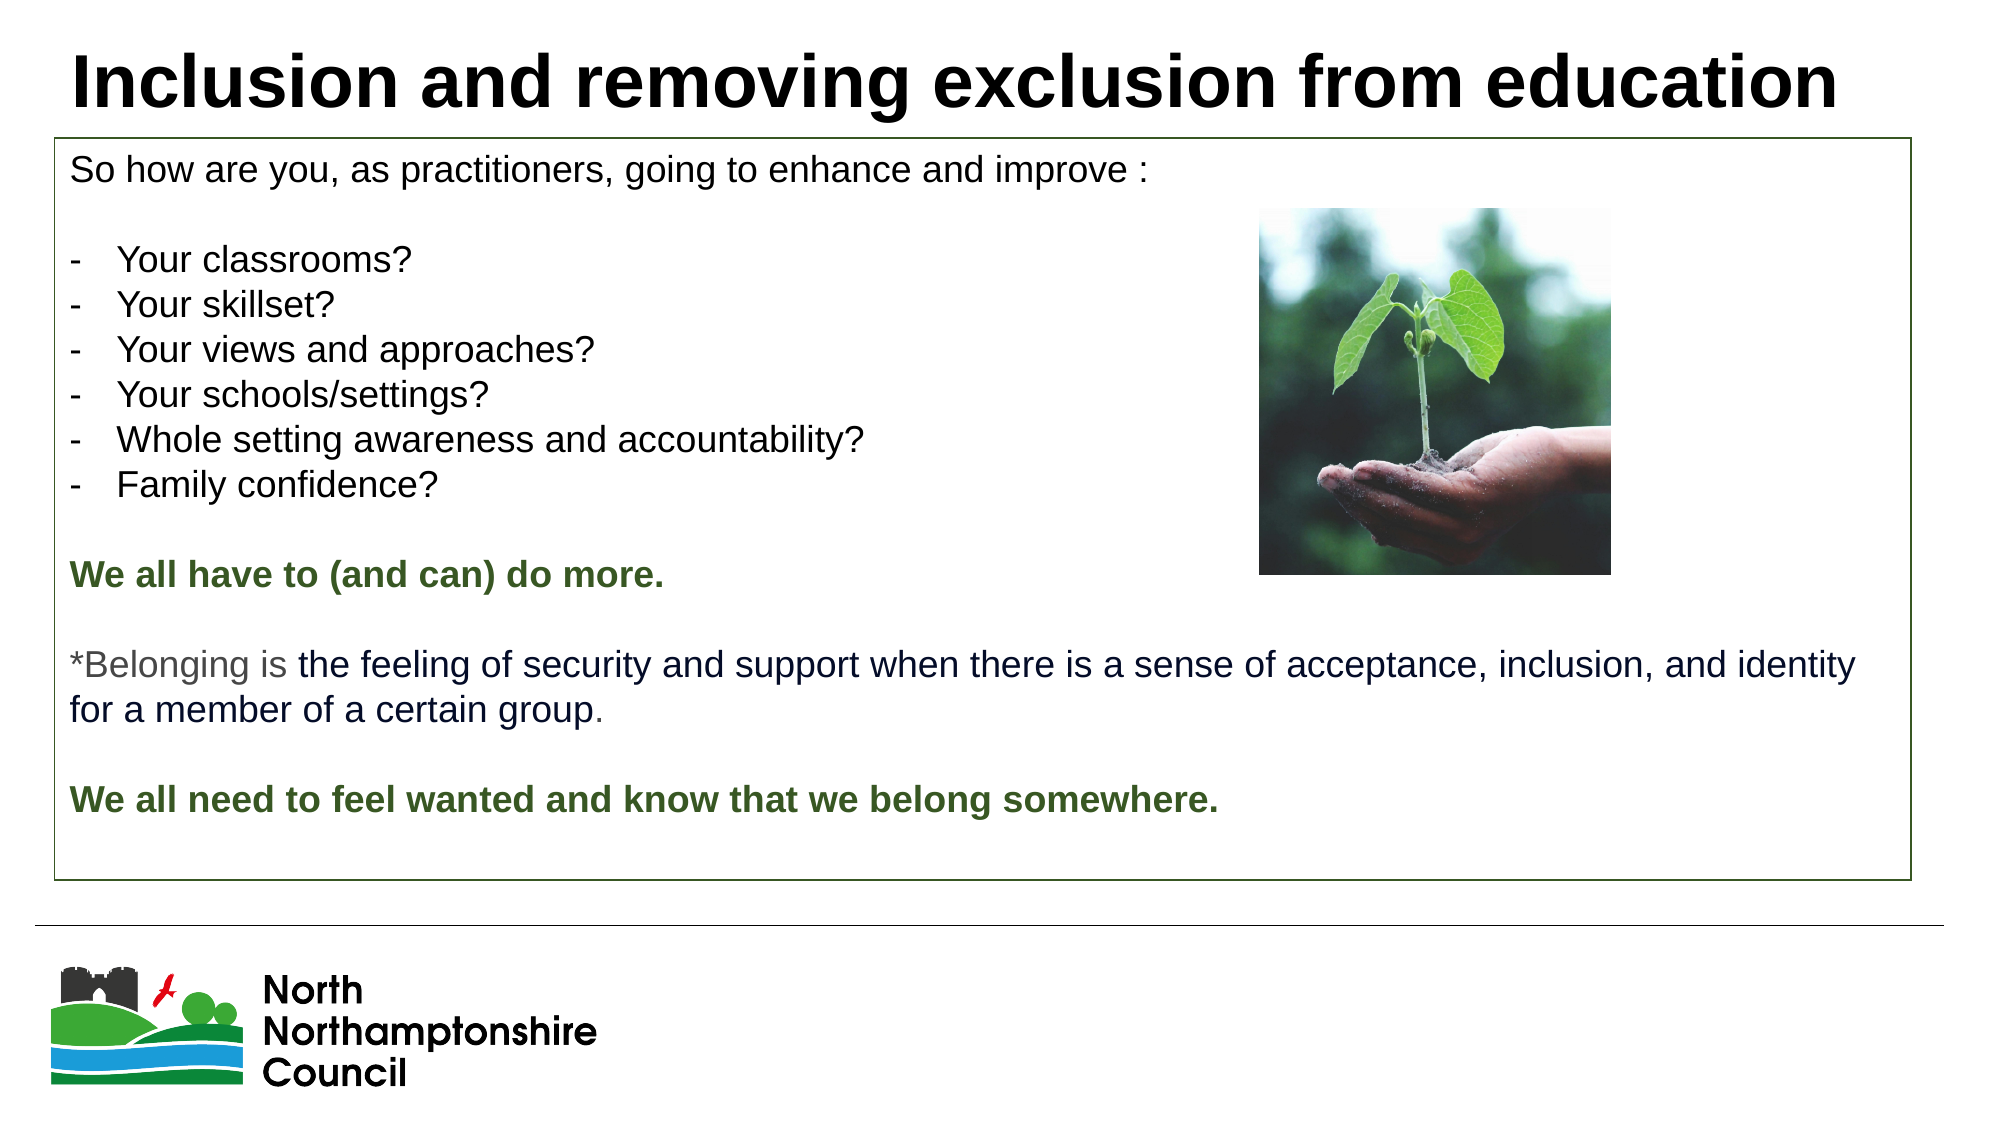

Inclusion and removing exclusion from education
So how are you, as practitioners, going to enhance and improve :
Your classrooms?
Your skillset?
Your views and approaches?
Your schools/settings?
Whole setting awareness and accountability?
Family confidence?
We all have to (and can) do more.
*Belonging is the feeling of security and support when there is a sense of acceptance, inclusion, and identity for a member of a certain group.
We all need to feel wanted and know that we belong somewhere.